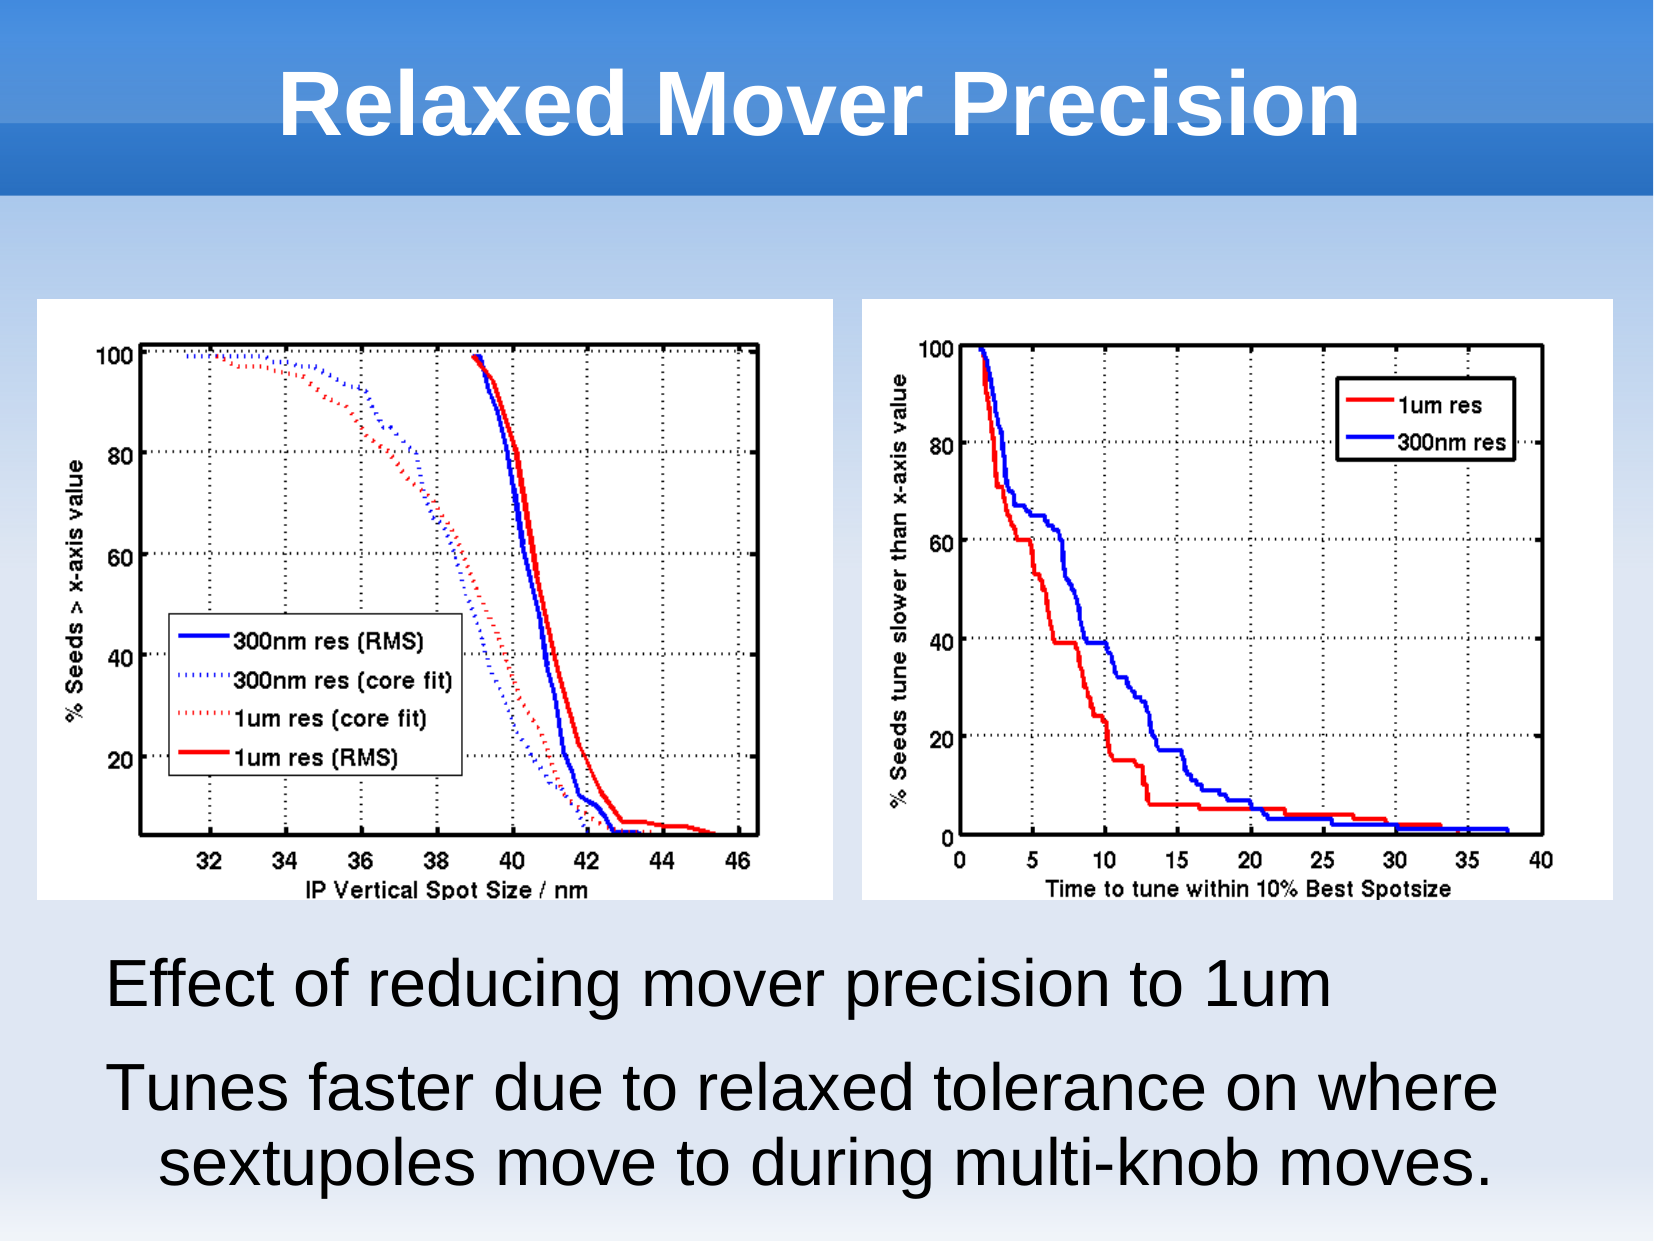

# Relaxed Mover Precision
Effect of reducing mover precision to 1um
Tunes faster due to relaxed tolerance on where sextupoles move to during multi-knob moves.